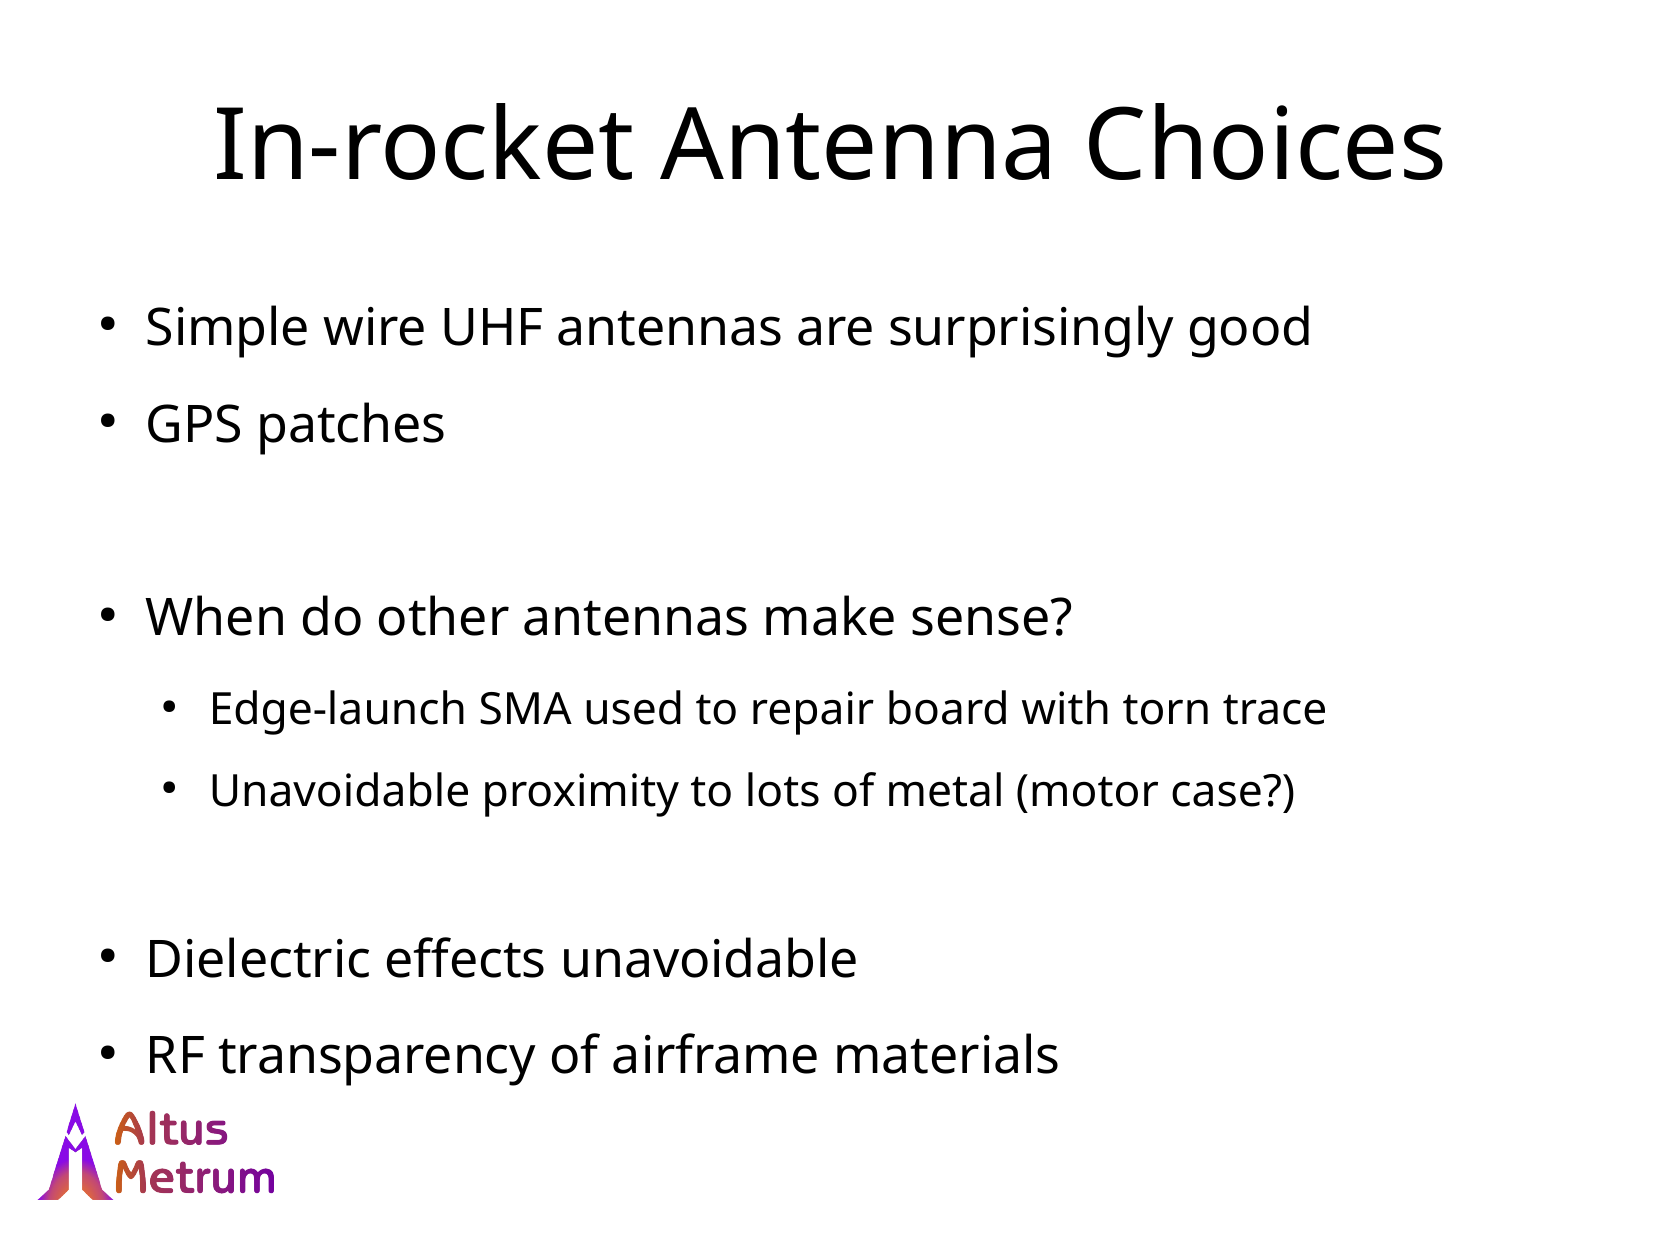

# In-rocket Antenna Choices
Simple wire UHF antennas are surprisingly good
GPS patches
When do other antennas make sense?
Edge-launch SMA used to repair board with torn trace
Unavoidable proximity to lots of metal (motor case?)
Dielectric effects unavoidable
RF transparency of airframe materials